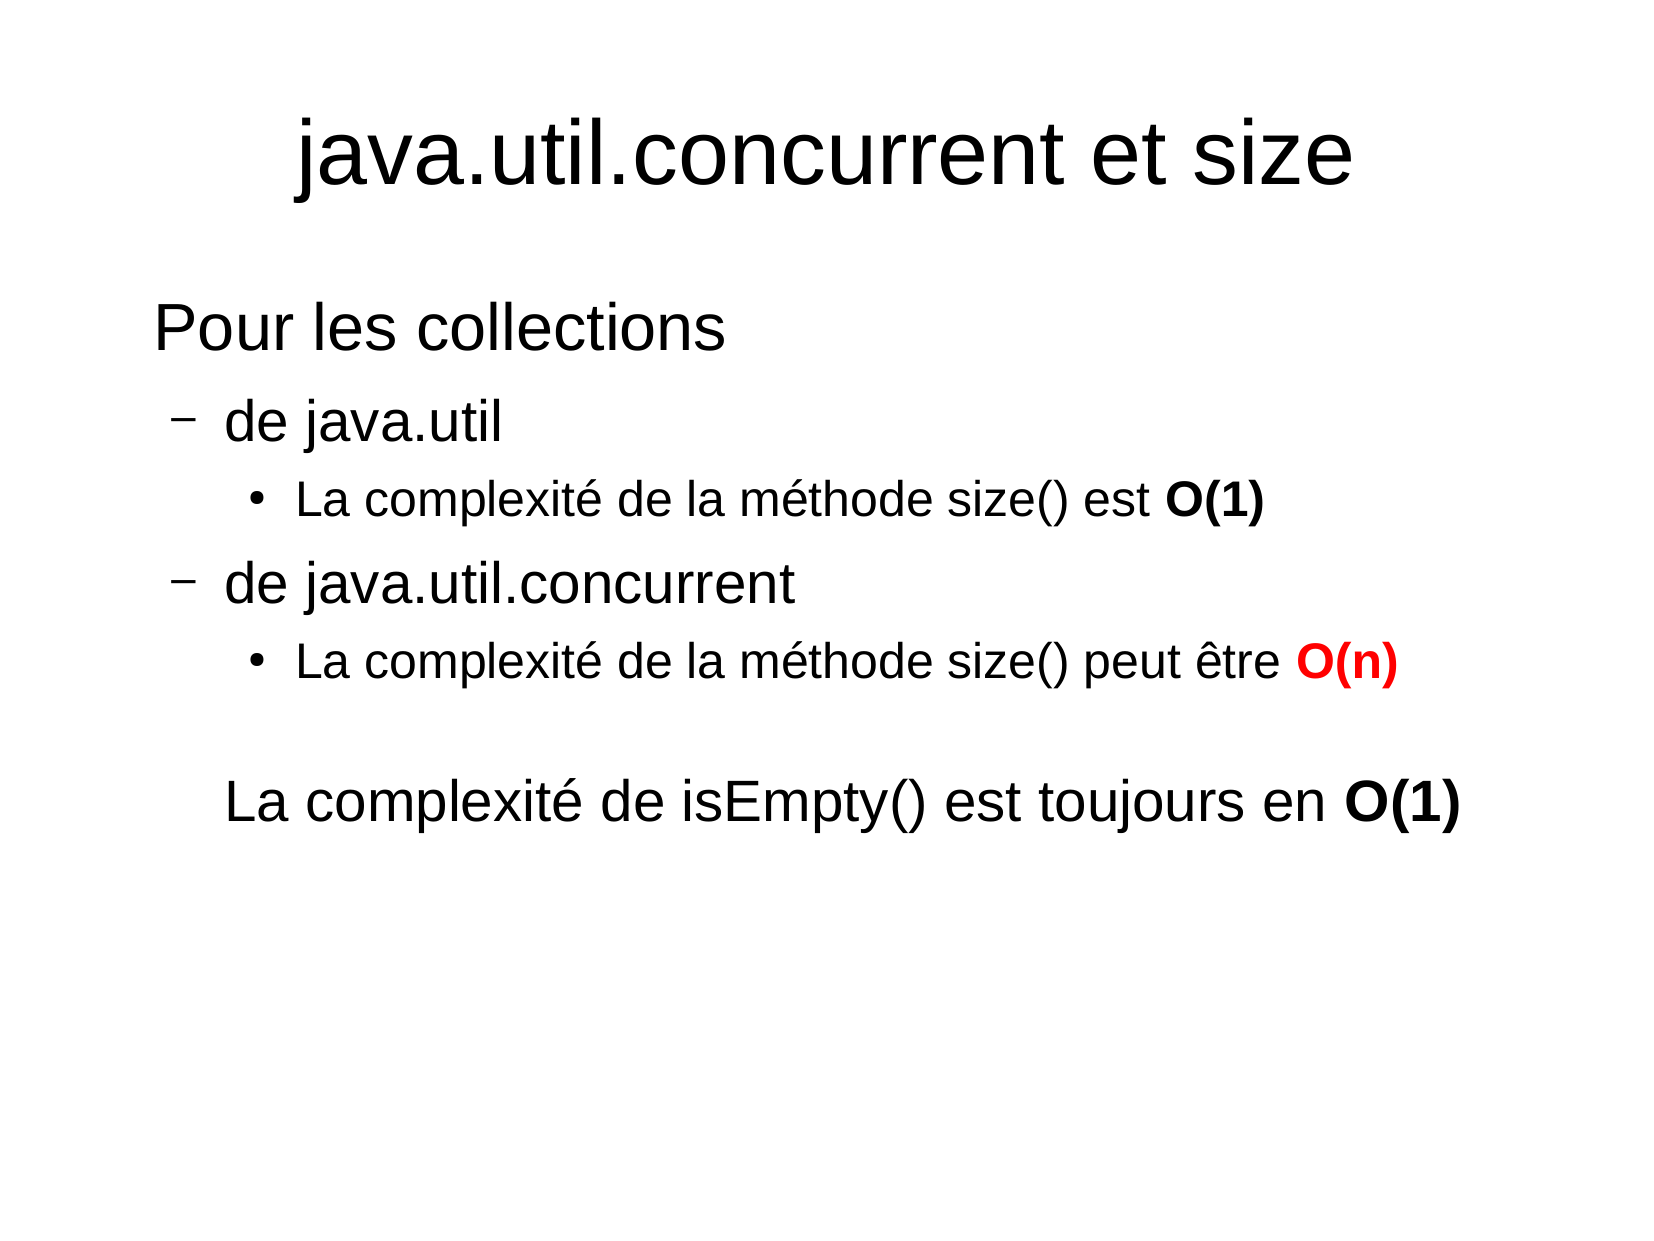

# java.util.concurrent et size
Pour les collections
de java.util
La complexité de la méthode size() est O(1)
de java.util.concurrent
La complexité de la méthode size() peut être O(n)
La complexité de isEmpty() est toujours en O(1)